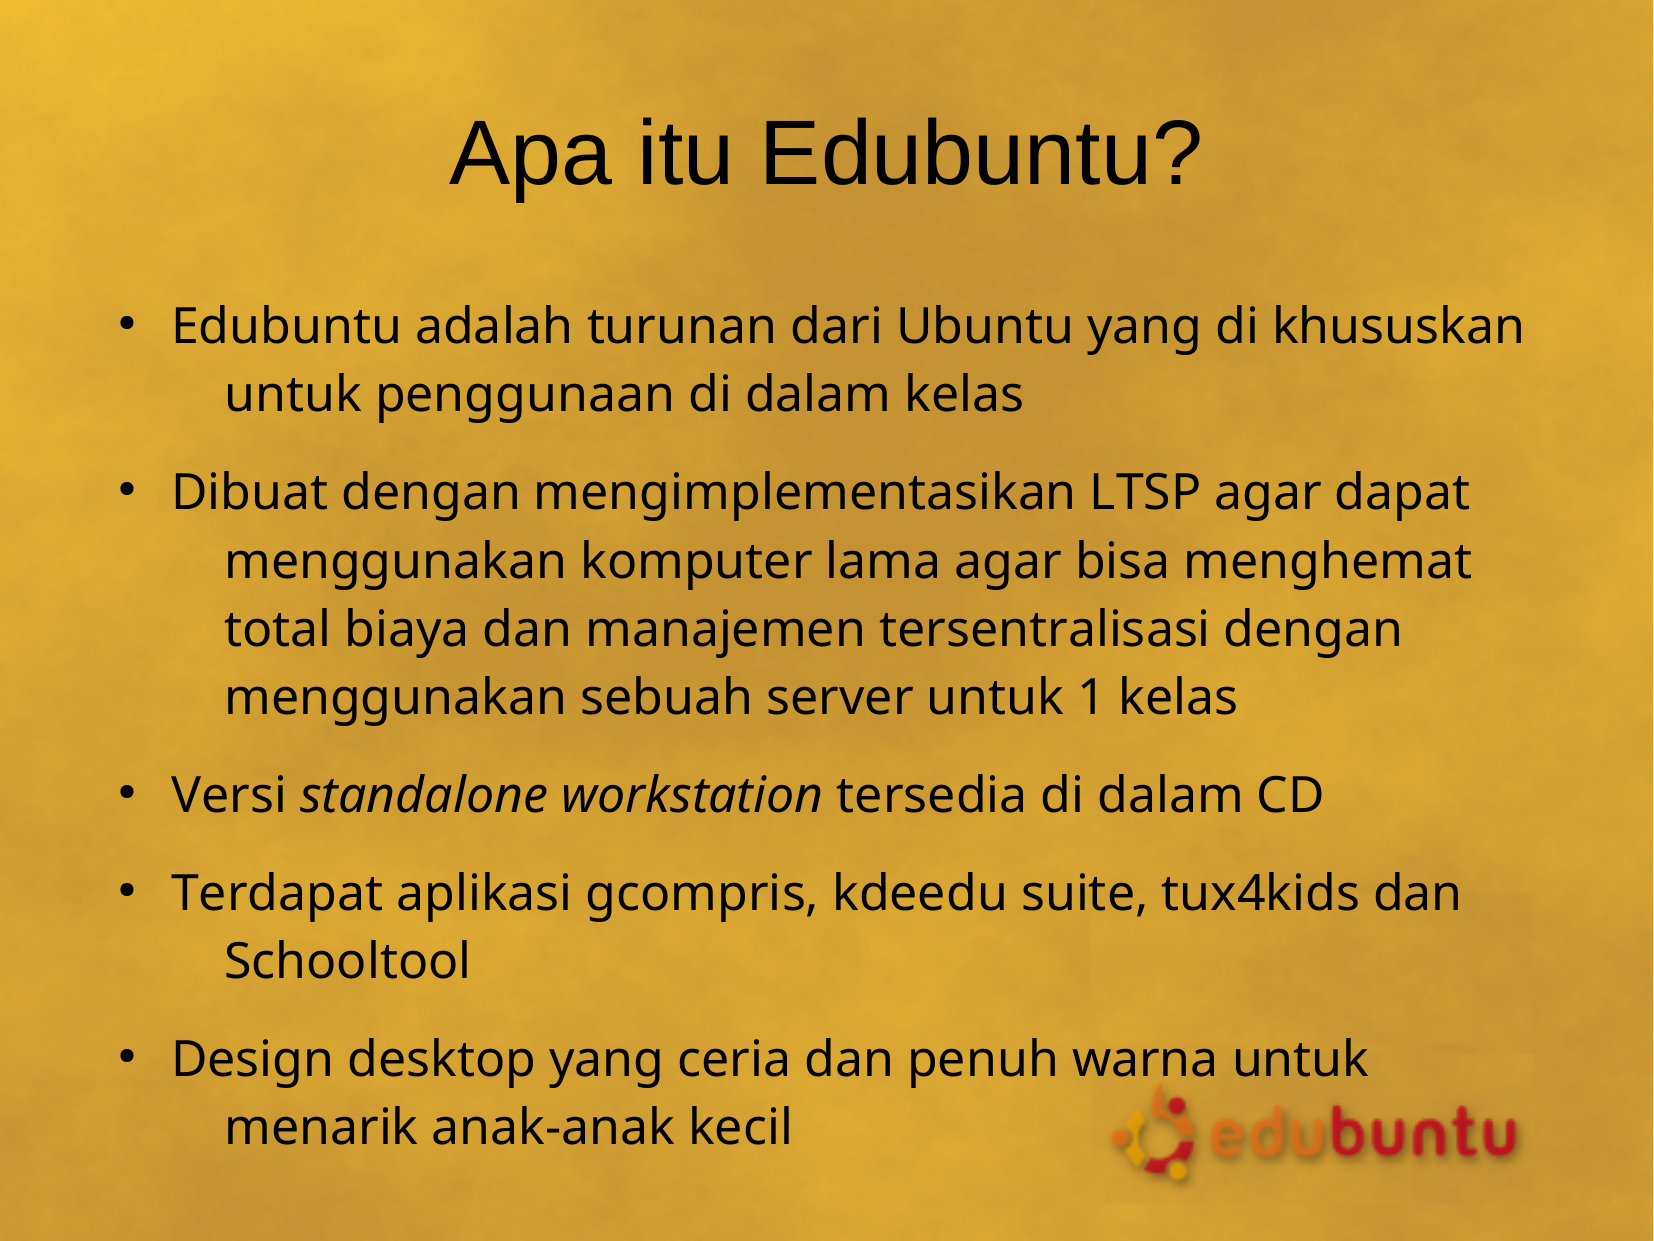

# Apa itu Edubuntu?
Edubuntu adalah turunan dari Ubuntu yang di khususkan untuk penggunaan di dalam kelas
Dibuat dengan mengimplementasikan LTSP agar dapat menggunakan komputer lama agar bisa menghemat total biaya dan manajemen tersentralisasi dengan menggunakan sebuah server untuk 1 kelas
Versi standalone workstation tersedia di dalam CD
Terdapat aplikasi gcompris, kdeedu suite, tux4kids dan Schooltool
Design desktop yang ceria dan penuh warna untuk menarik anak-anak kecil